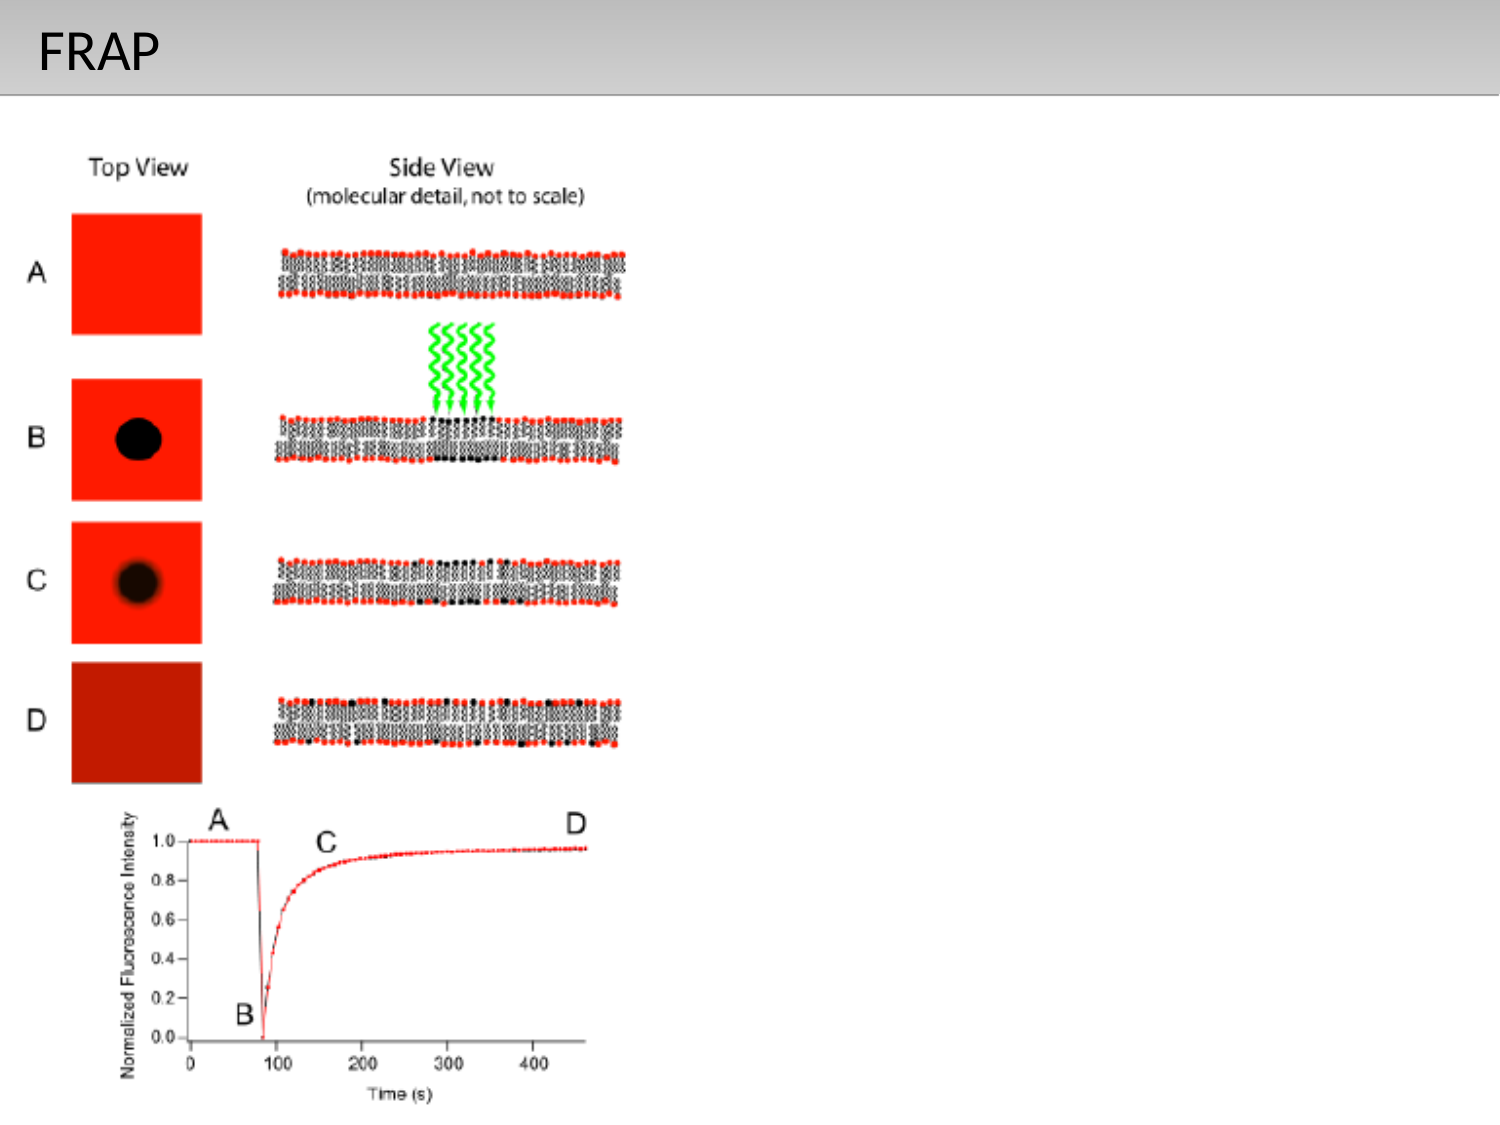

# FRAP
FRAP denotes an optical technique capable of quantifying the diffusion of fluorescently-labeled biological molecules.
Diffusion can be in 1-D in long processes (e.g. flagellum), 2-D on membrane proteins in a lipid bilayer or 3-D inside cytoplasm.
(B) High power laser pulse is sent to photobleach all of the fluorescent probes in certain region.
(C) Recovery of the fluorescent from the neighboring area is recorded as a function of time.
(D) The half life of recovery is a function of diffusion constant.